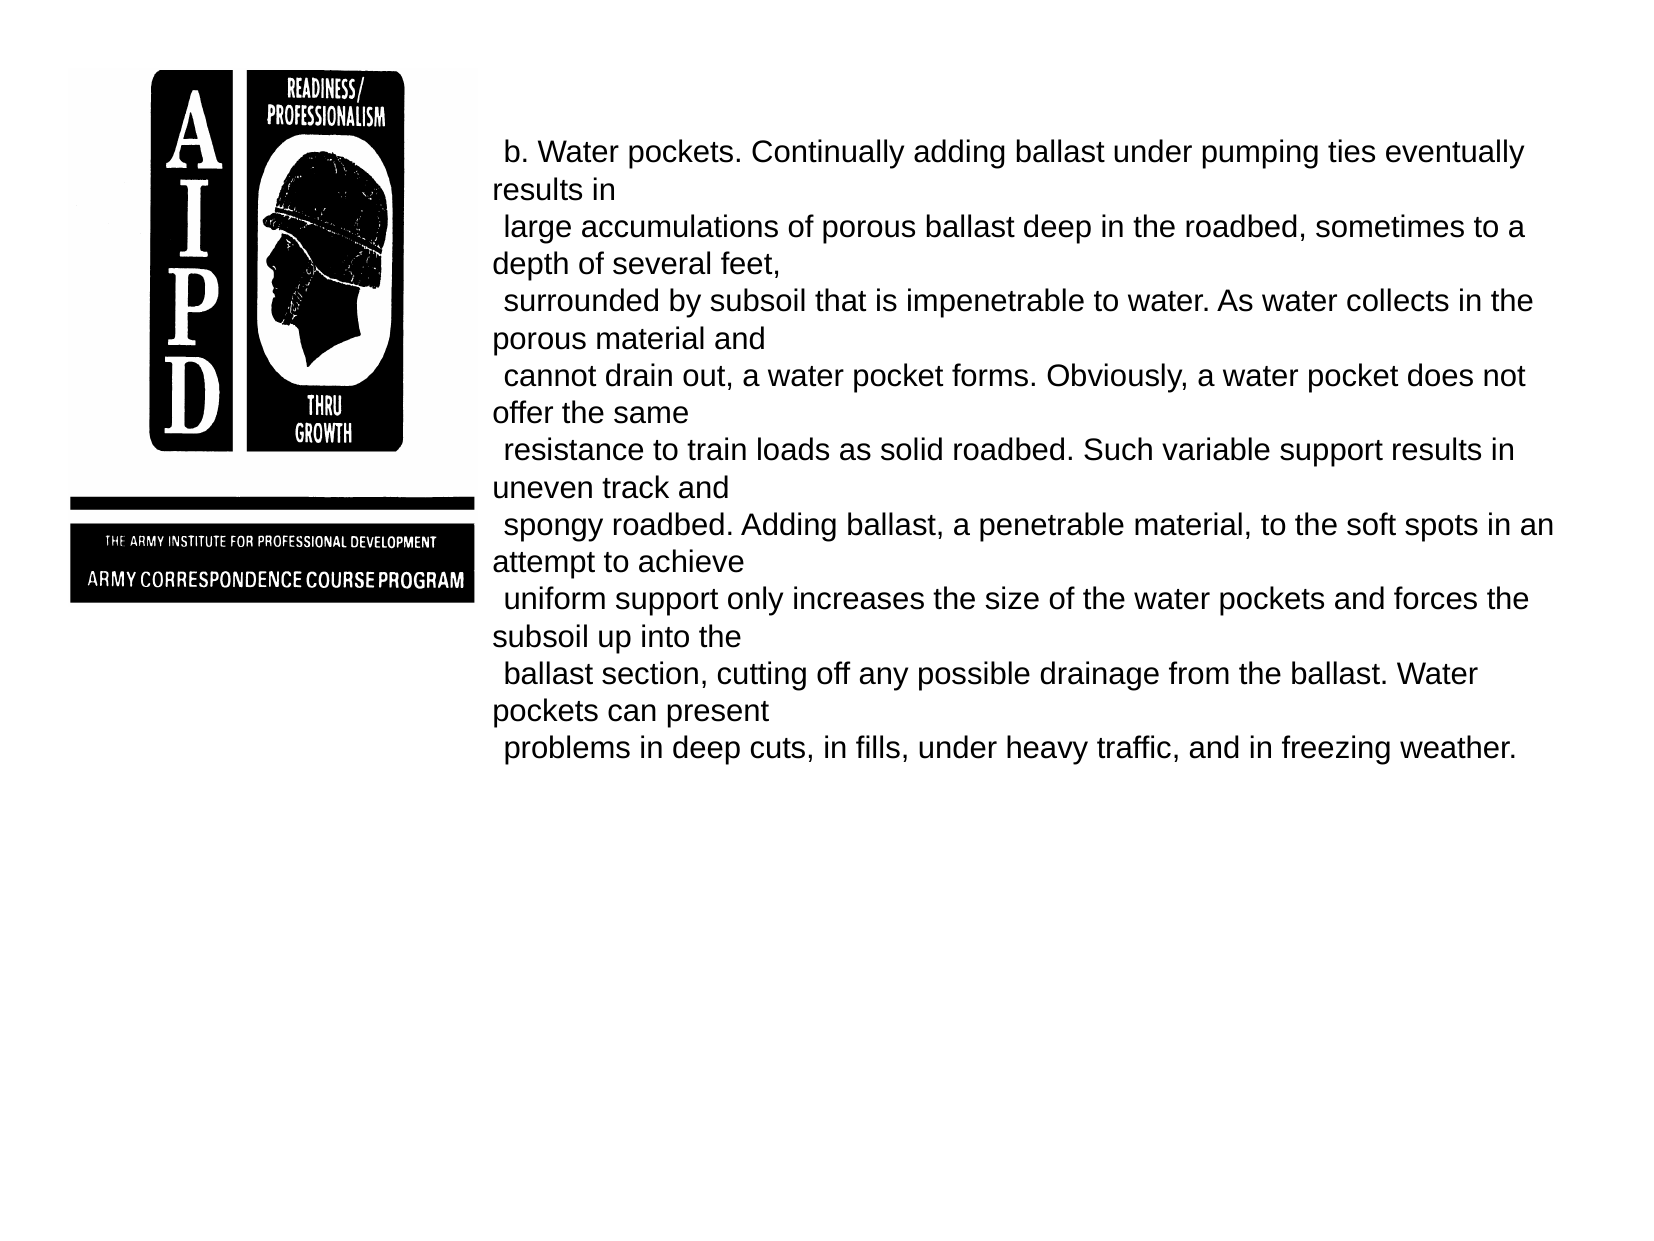

b. Water pockets. Continually adding ballast under pumping ties eventually results in
large accumulations of porous ballast deep in the roadbed, sometimes to a depth of several feet,
surrounded by subsoil that is impenetrable to water. As water collects in the porous material and
cannot drain out, a water pocket forms. Obviously, a water pocket does not offer the same
resistance to train loads as solid roadbed. Such variable support results in uneven track and
spongy roadbed. Adding ballast, a penetrable material, to the soft spots in an attempt to achieve
uniform support only increases the size of the water pockets and forces the subsoil up into the
ballast section, cutting off any possible drainage from the ballast. Water pockets can present
problems in deep cuts, in fills, under heavy traffic, and in freezing weather.